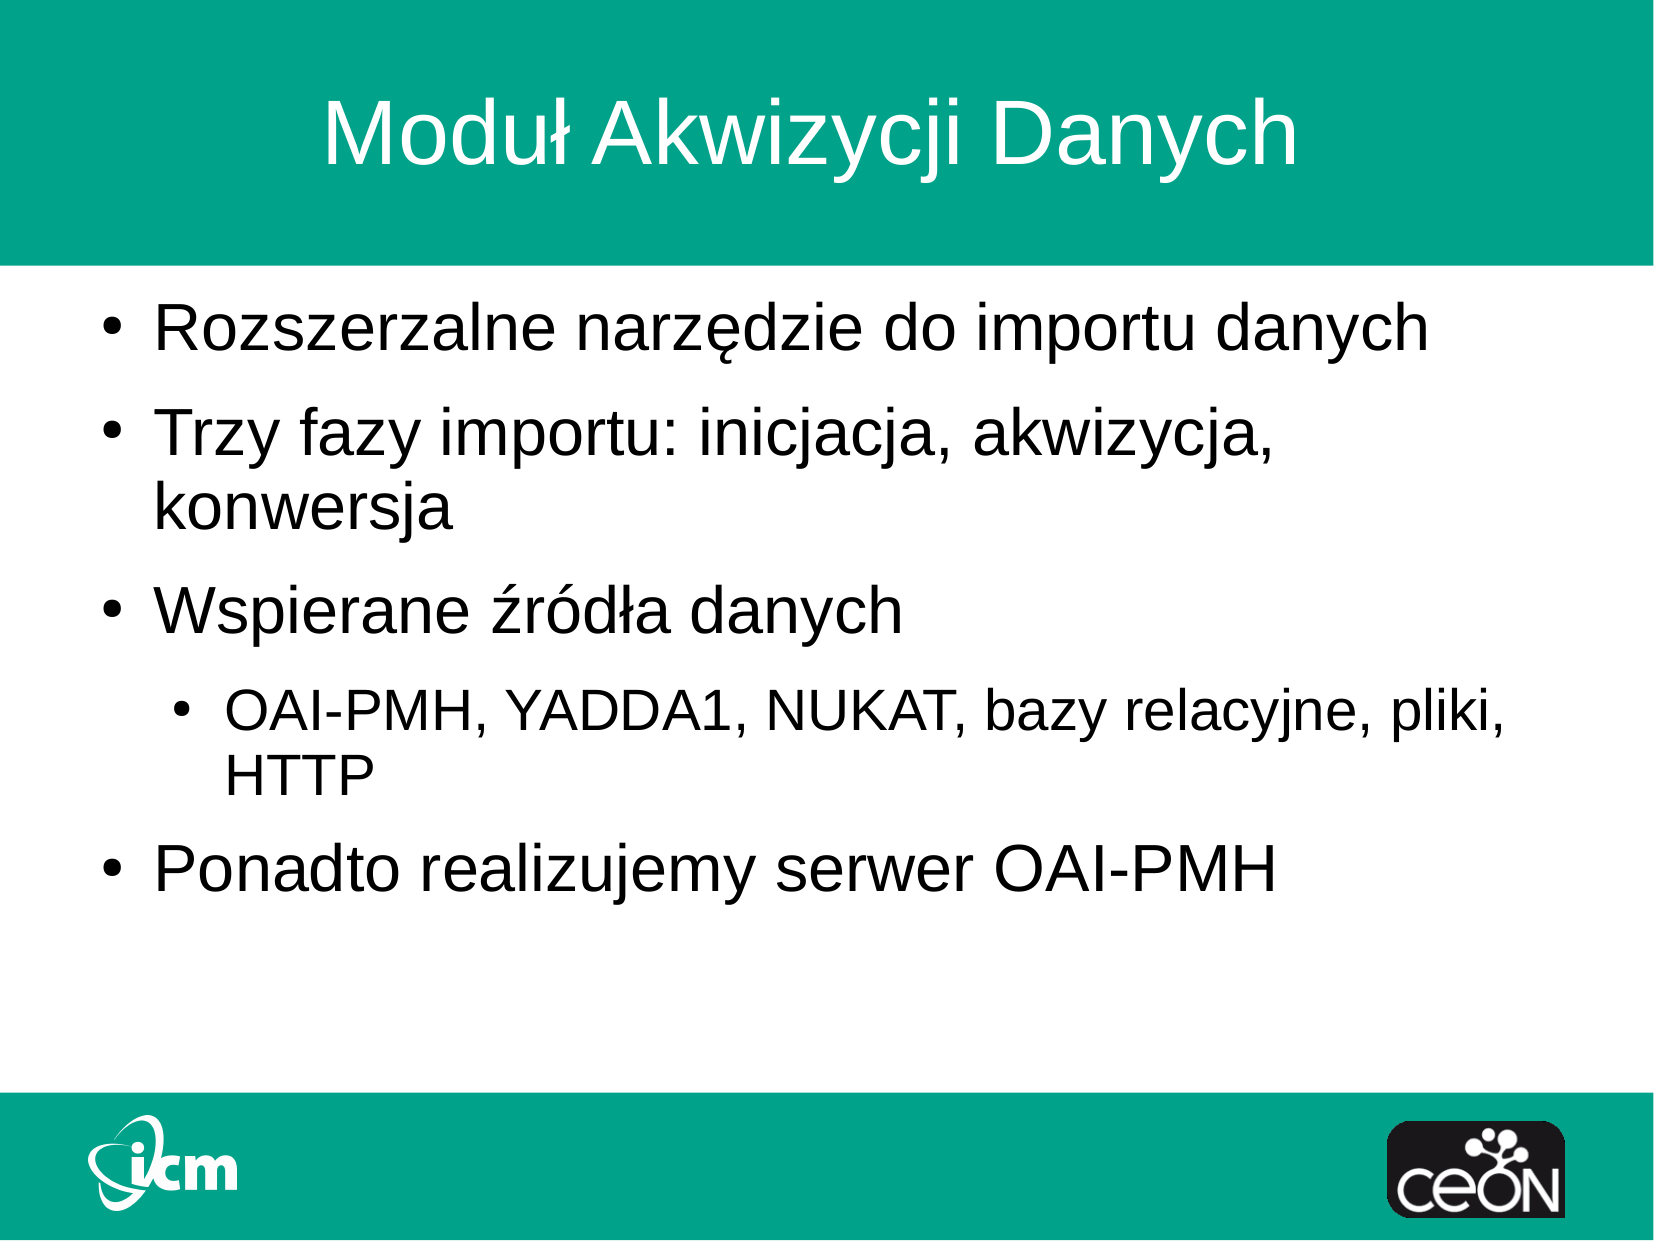

# Moduł Akwizycji Danych
Rozszerzalne narzędzie do importu danych
Trzy fazy importu: inicjacja, akwizycja, konwersja
Wspierane źródła danych
OAI-PMH, YADDA1, NUKAT, bazy relacyjne, pliki, HTTP
Ponadto realizujemy serwer OAI-PMH